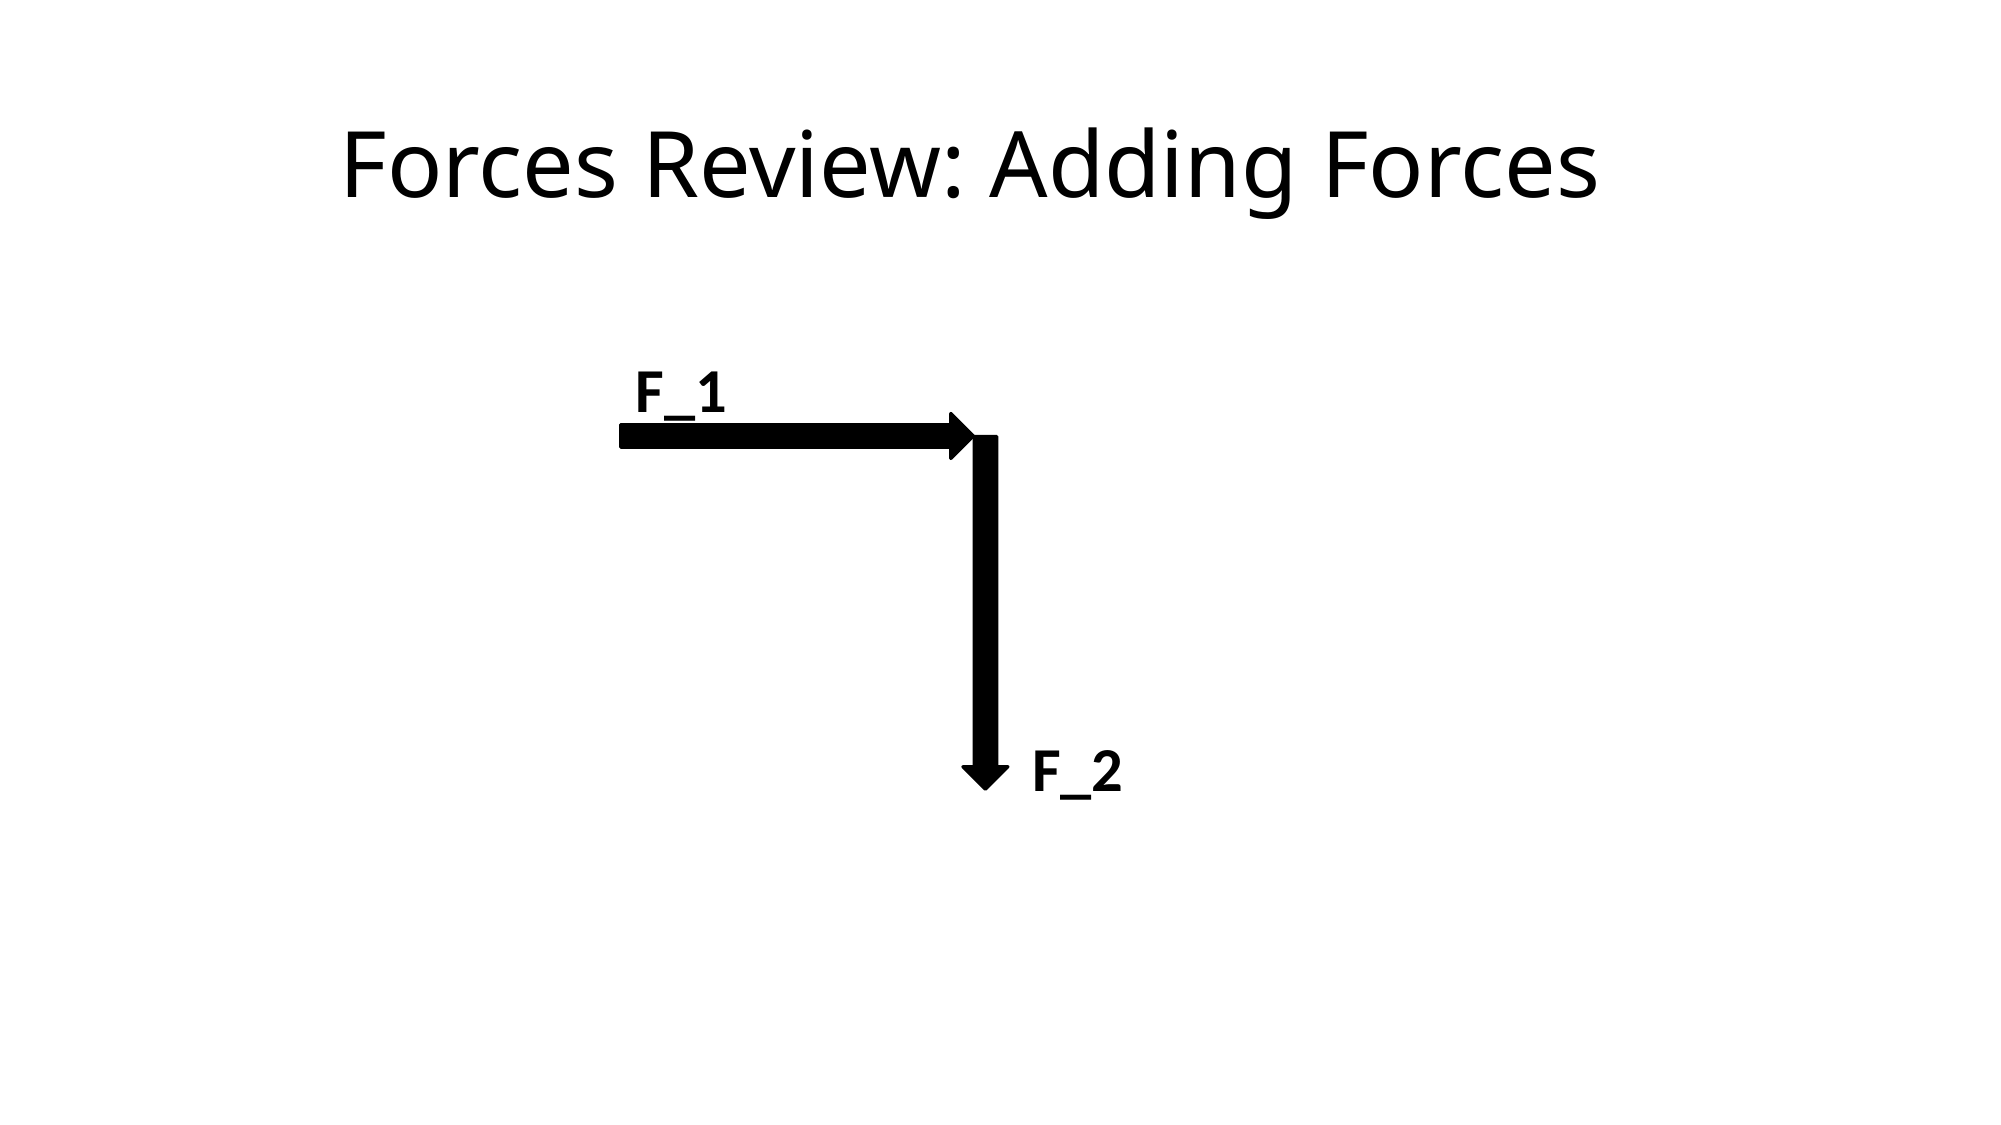

# Forces Review: Adding Forces
F_1
F_2